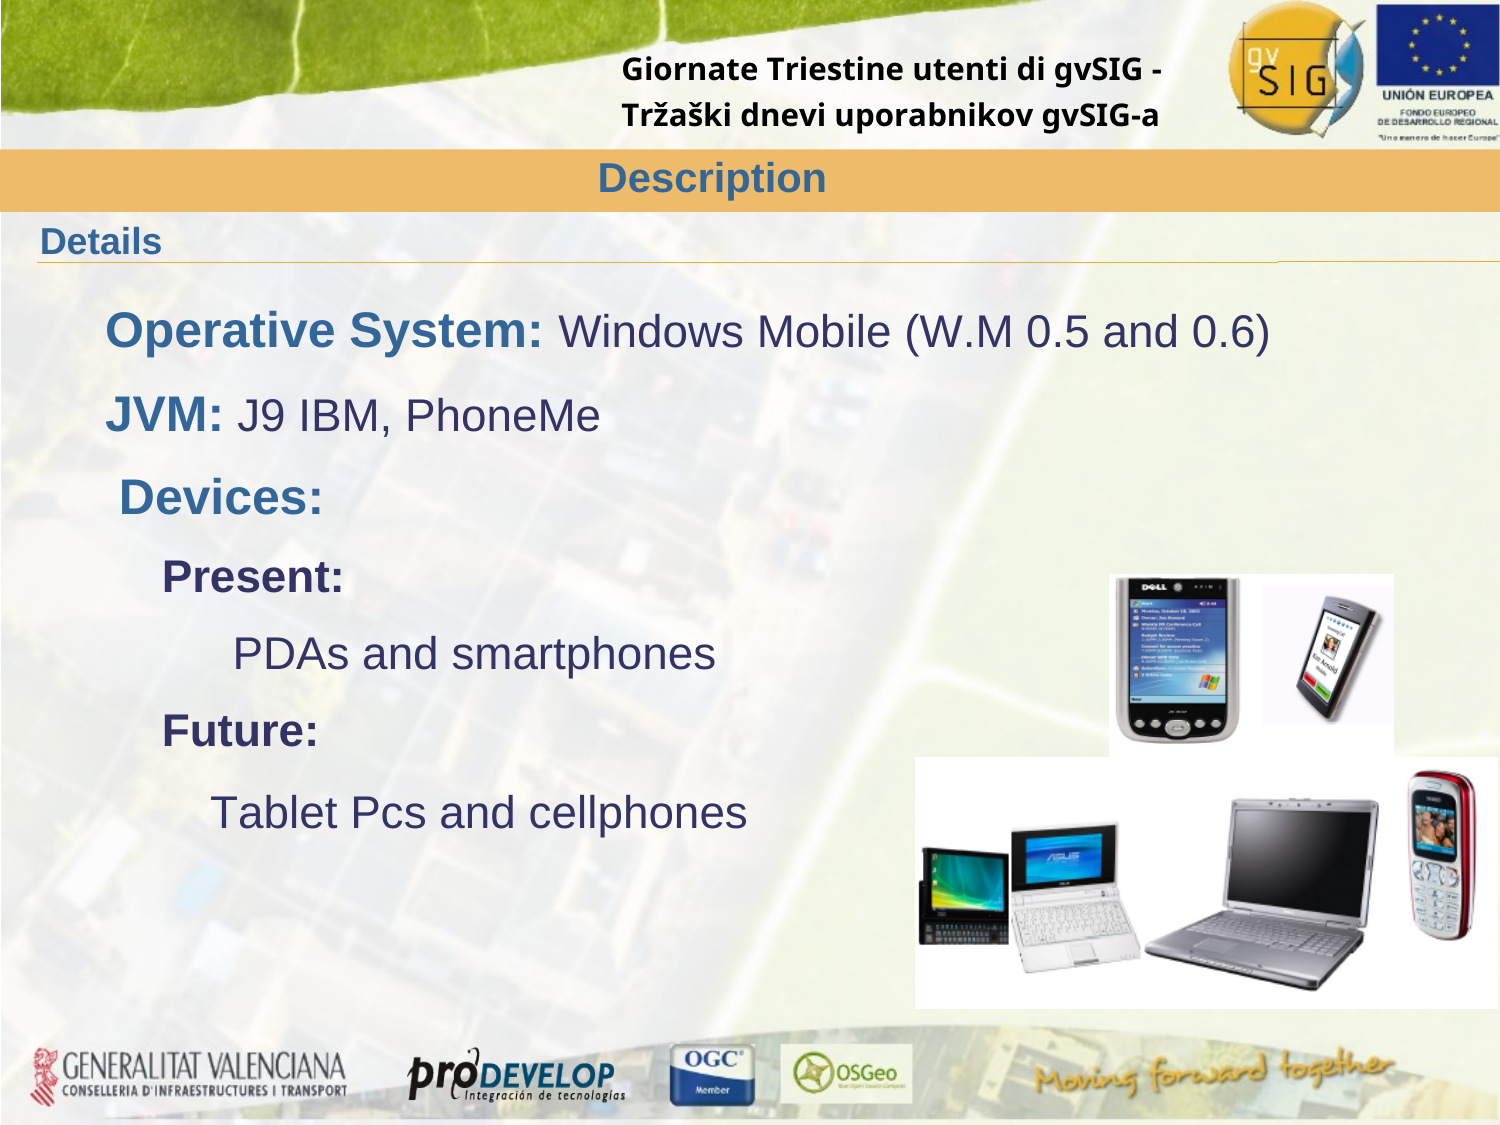

Description
Details
 Operative System: Windows Mobile (W.M 0.5 and 0.6)
 JVM: J9 IBM, PhoneMe
 Devices:
Present:
PDAs and smartphones
Future:
 Tablet Pcs and cellphones